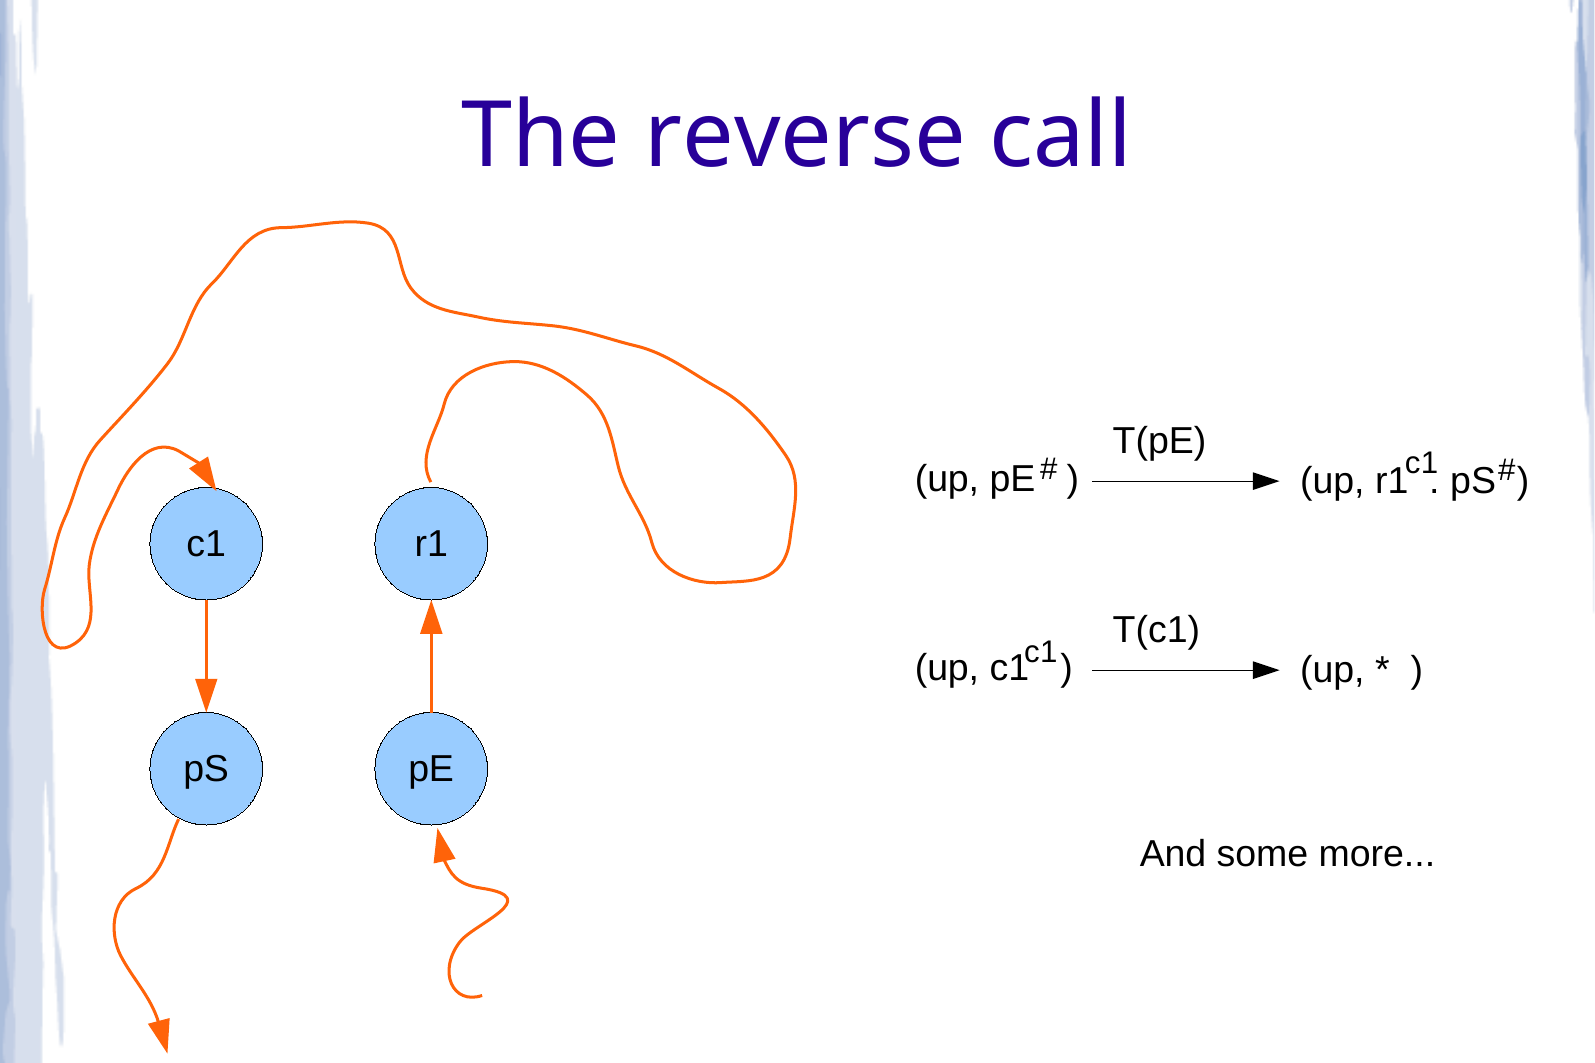

# The reverse call
T(pE)
c1
 #
#
(up, pE )
(up, r1 . pS )
c1
r1
T(c1)
 c1
(up, c1 )
(up, * )
pS
pE
And some more...